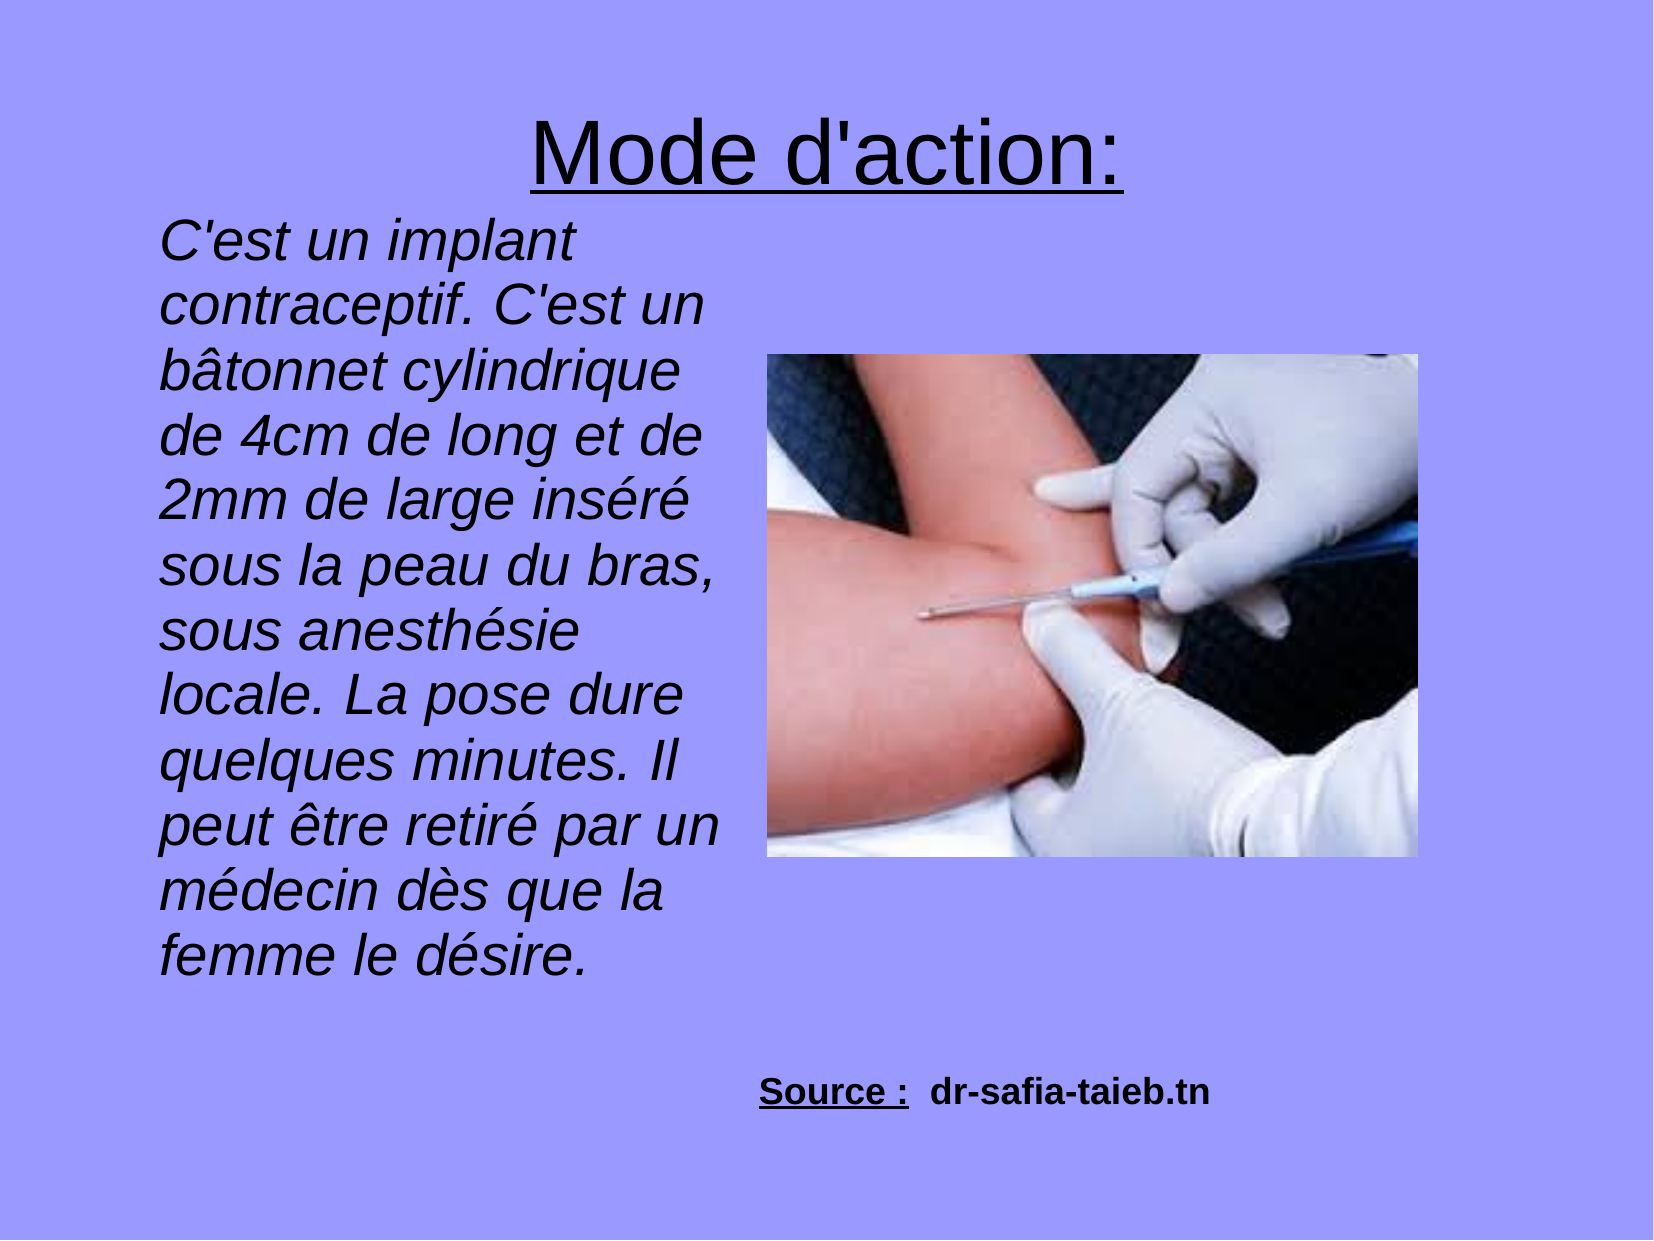

# Mode d'action:
C'est un implant contraceptif. C'est un bâtonnet cylindrique de 4cm de long et de 2mm de large inséré sous la peau du bras, sous anesthésie locale. La pose dure quelques minutes. Il peut être retiré par un médecin dès que la femme le désire.
Source : dr-safia-taieb.tn